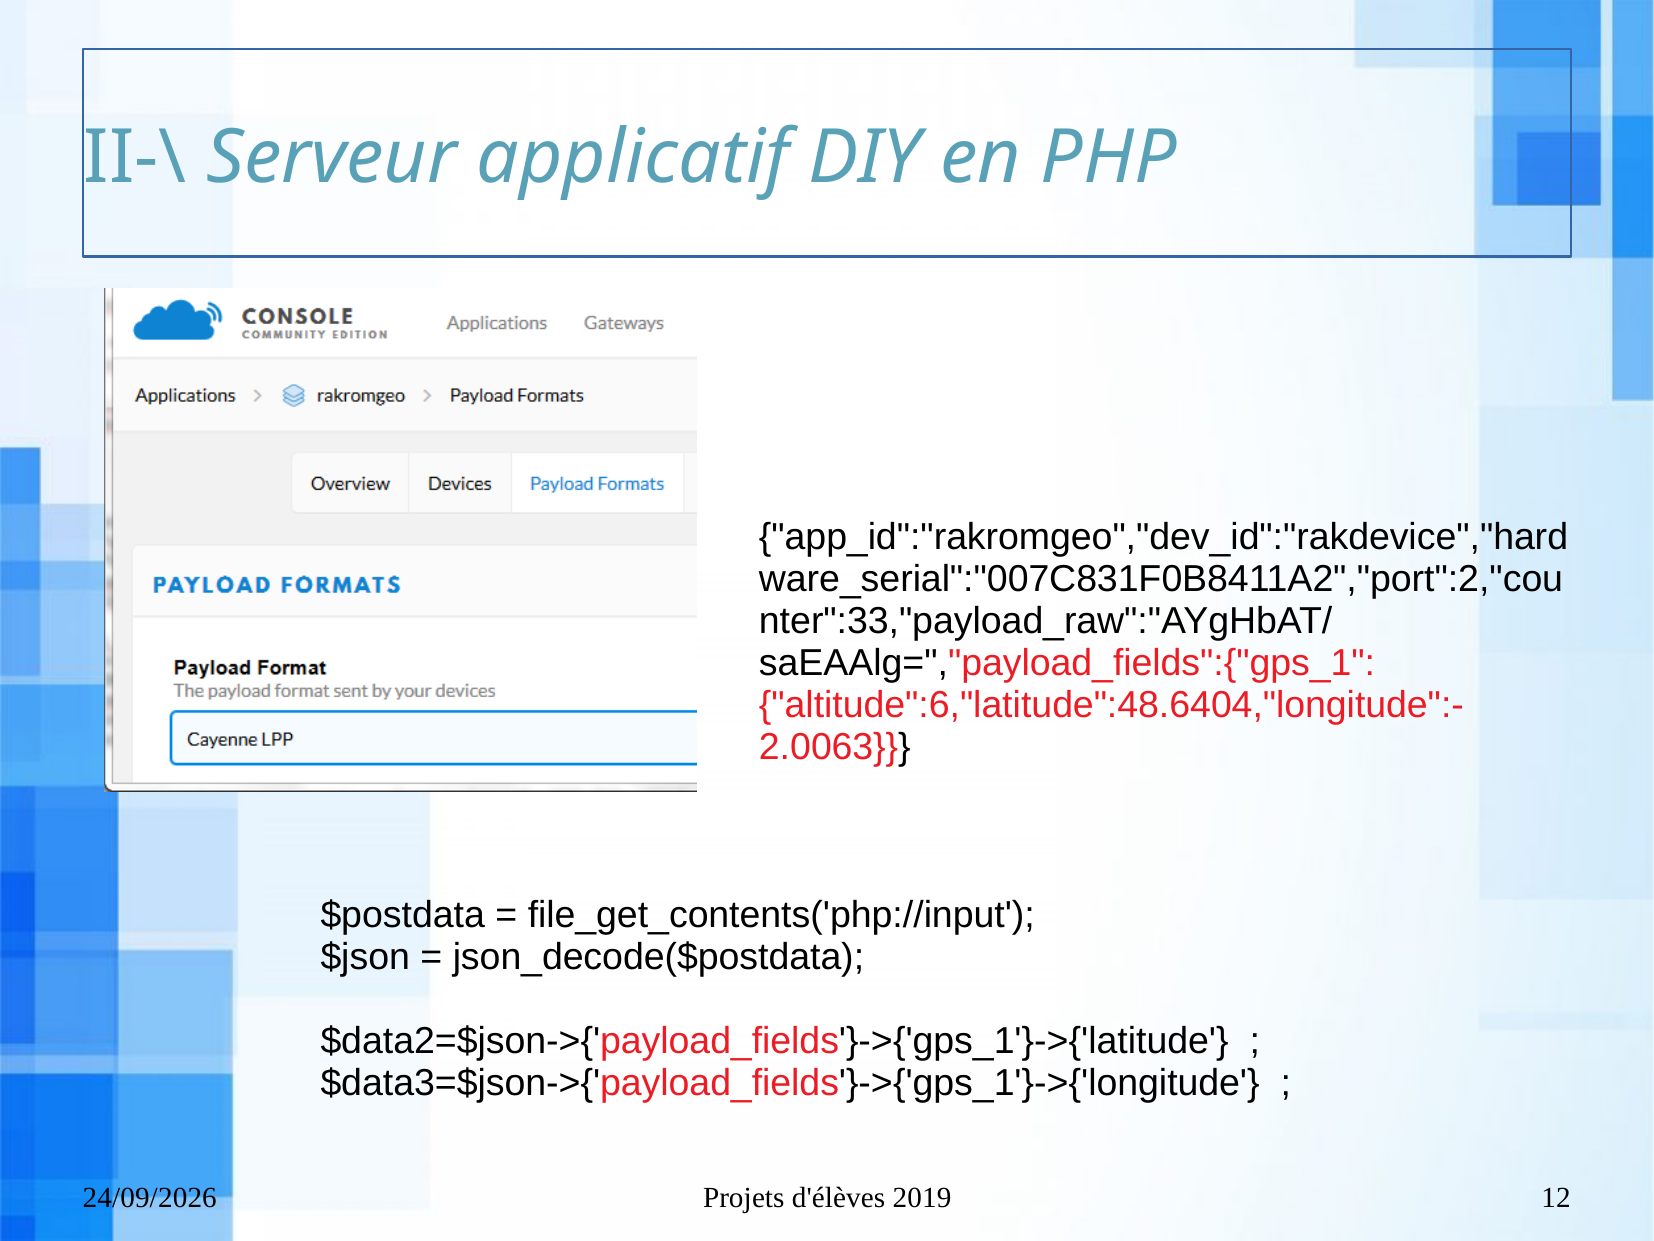

# II-\ Serveur applicatif DIY en PHP
{"app_id":"rakromgeo","dev_id":"rakdevice","hardware_serial":"007C831F0B8411A2","port":2,"counter":33,"payload_raw":"AYgHbAT/saEAAlg=","payload_fields":{"gps_1":{"altitude":6,"latitude":48.6404,"longitude":-2.0063}}}
 $postdata = file_get_contents('php://input');
 $json = json_decode($postdata);
 $data2=$json->{'payload_fields'}->{'gps_1'}->{'latitude'} ;
 $data3=$json->{'payload_fields'}->{'gps_1'}->{'longitude'} ;
Projets d'élèves 2019
12